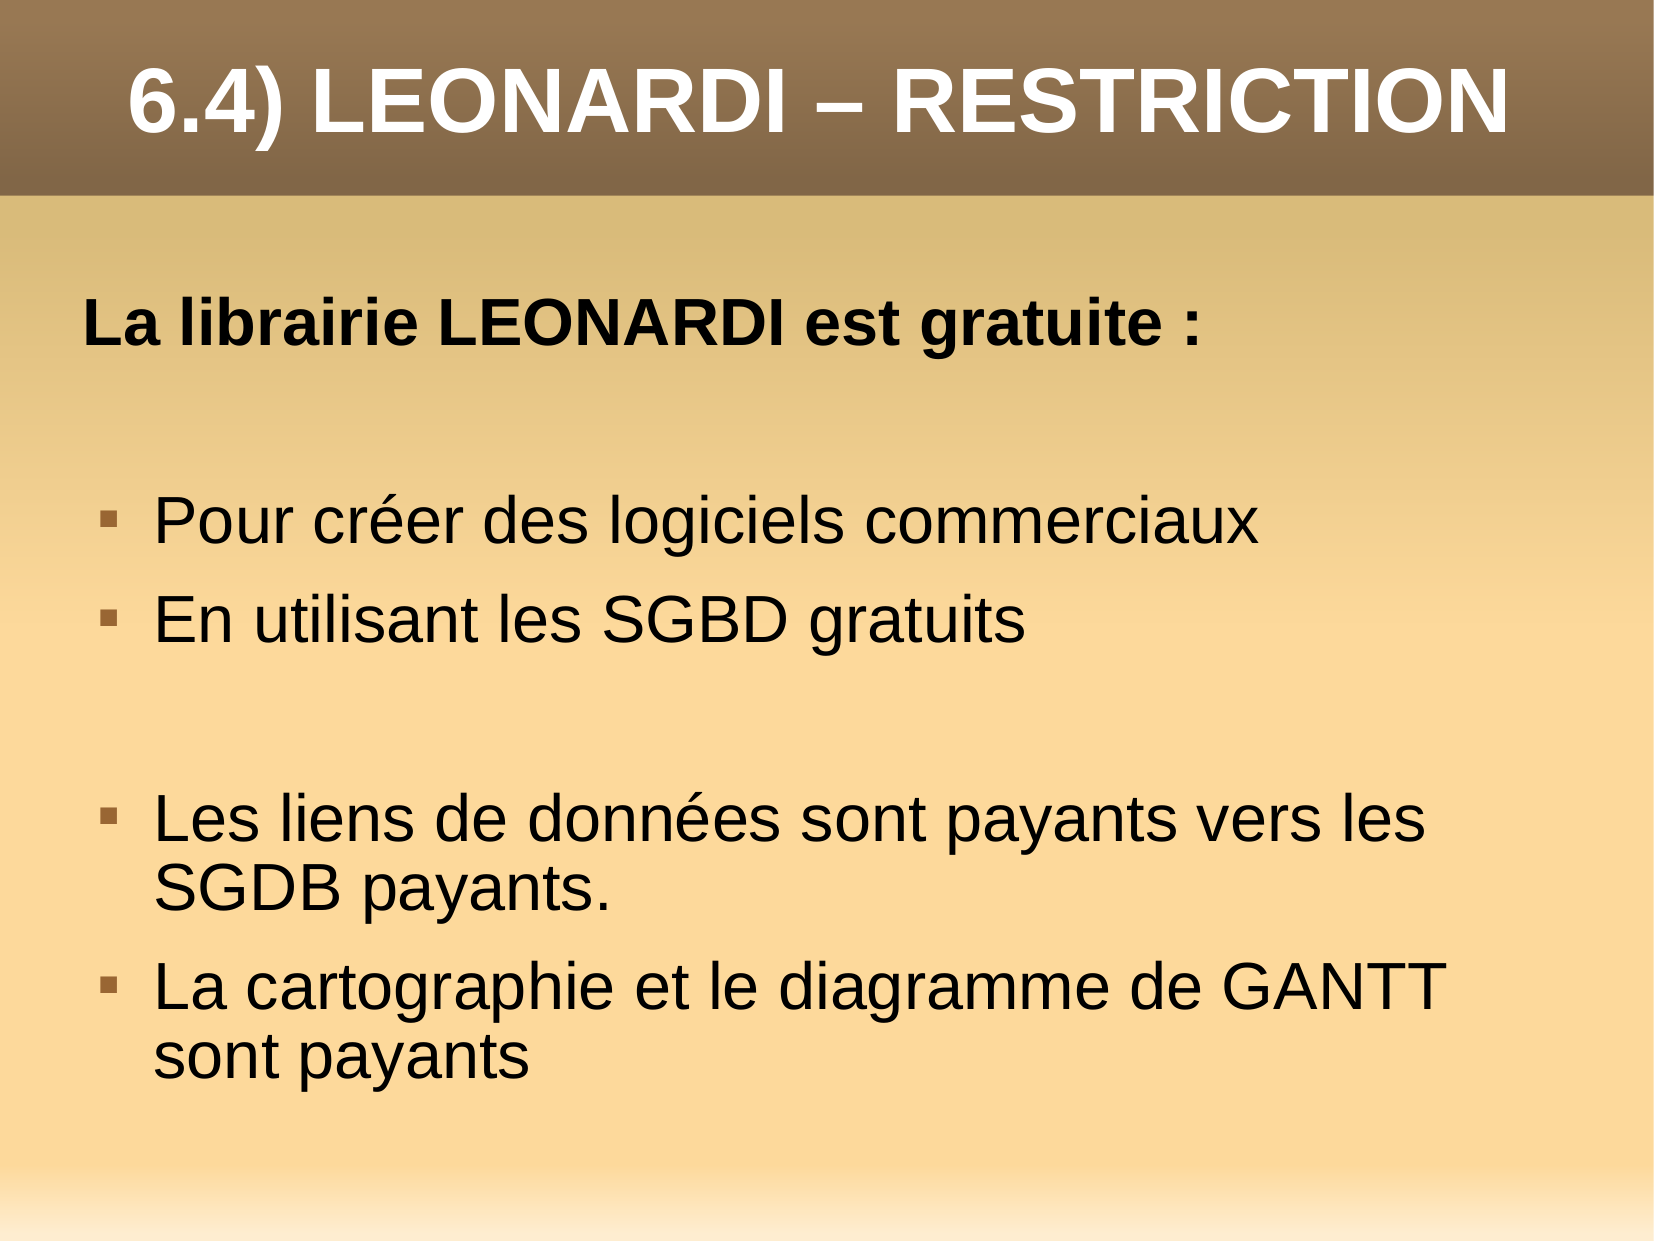

# 6.4) LEONARDI – RESTRICTION
La librairie LEONARDI est gratuite :
Pour créer des logiciels commerciaux
En utilisant les SGBD gratuits
Les liens de données sont payants vers les SGDB payants.
La cartographie et le diagramme de GANTT sont payants